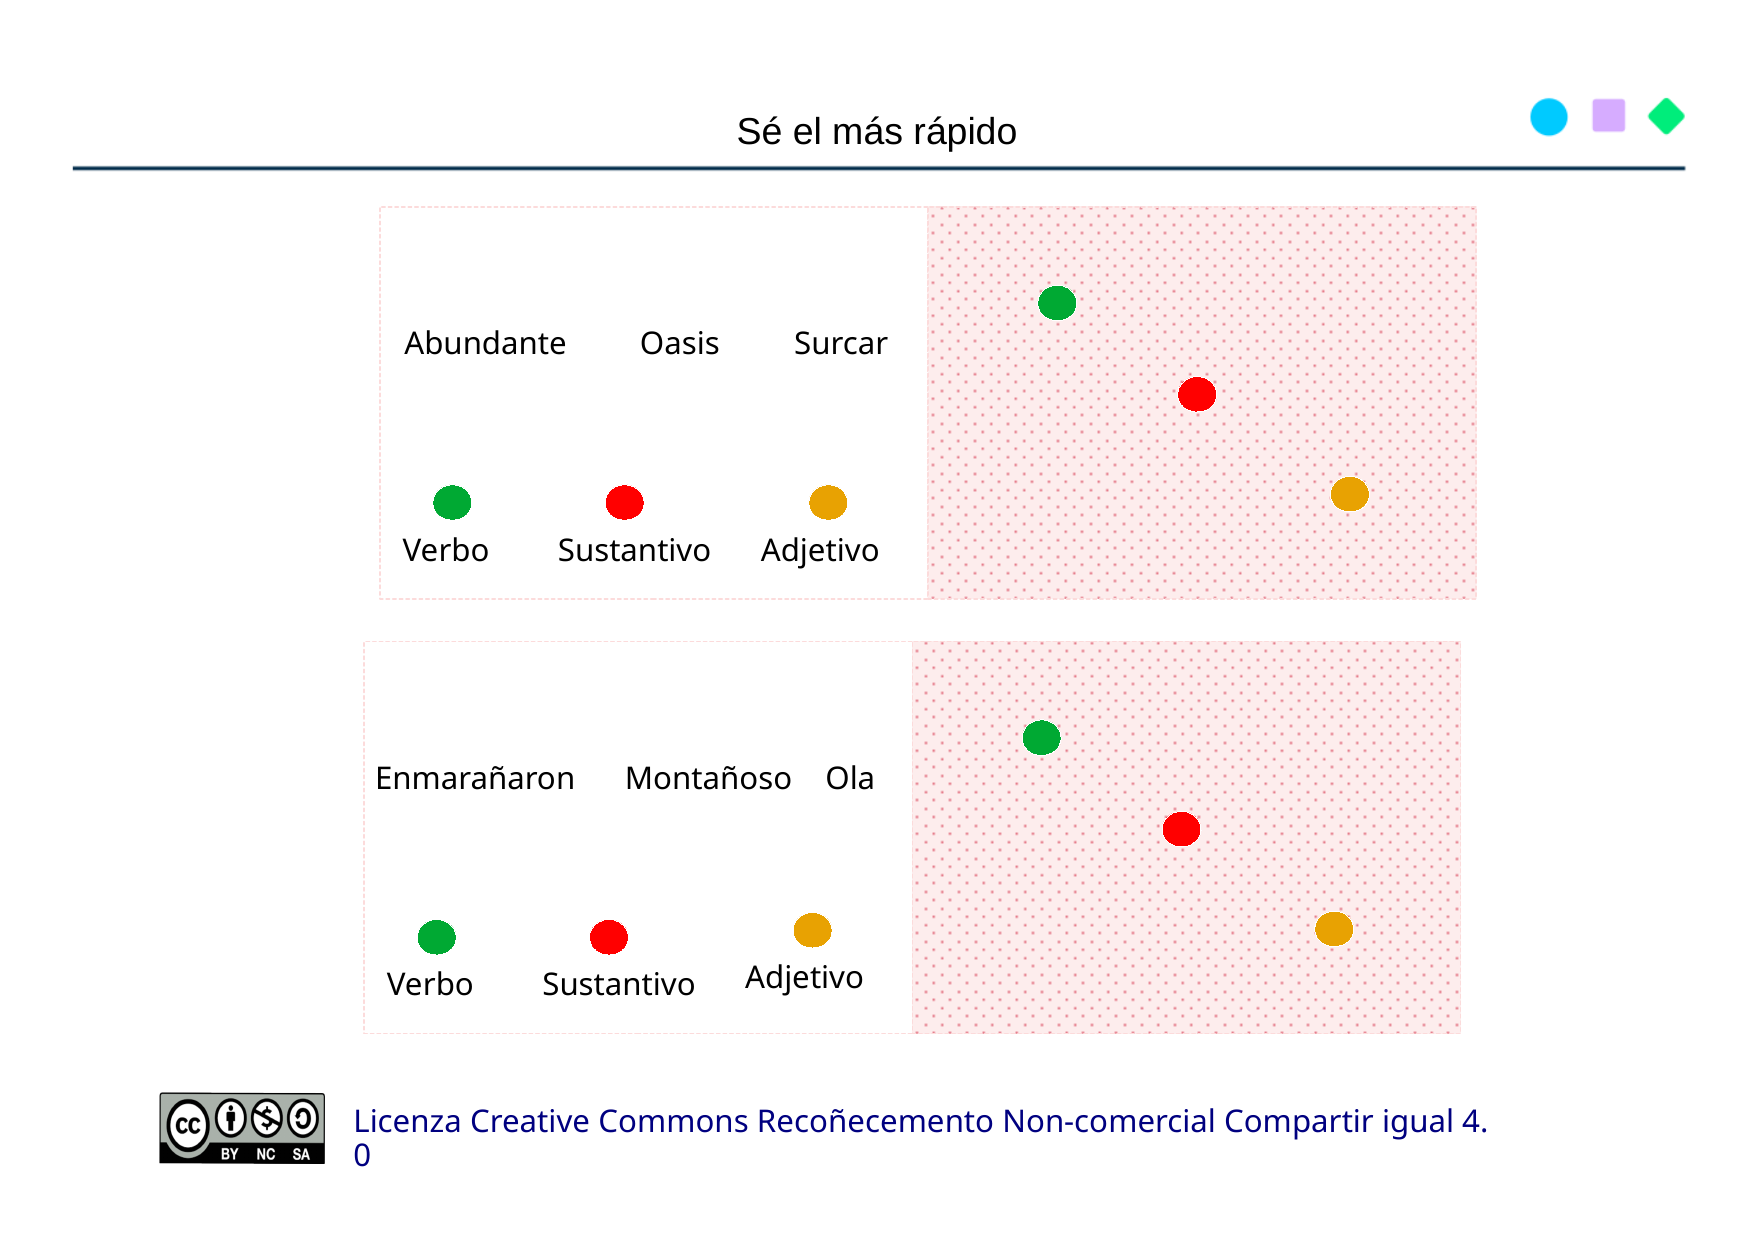

Sé el más rápido
Abundante
Oasis
Surcar
Verbo
Sustantivo
Adjetivo
Enmarañaron
Montañoso
Ola
Adjetivo
Verbo
Sustantivo
Licenza Creative Commons Recoñecemento Non-comercial Compartir igual 4.0